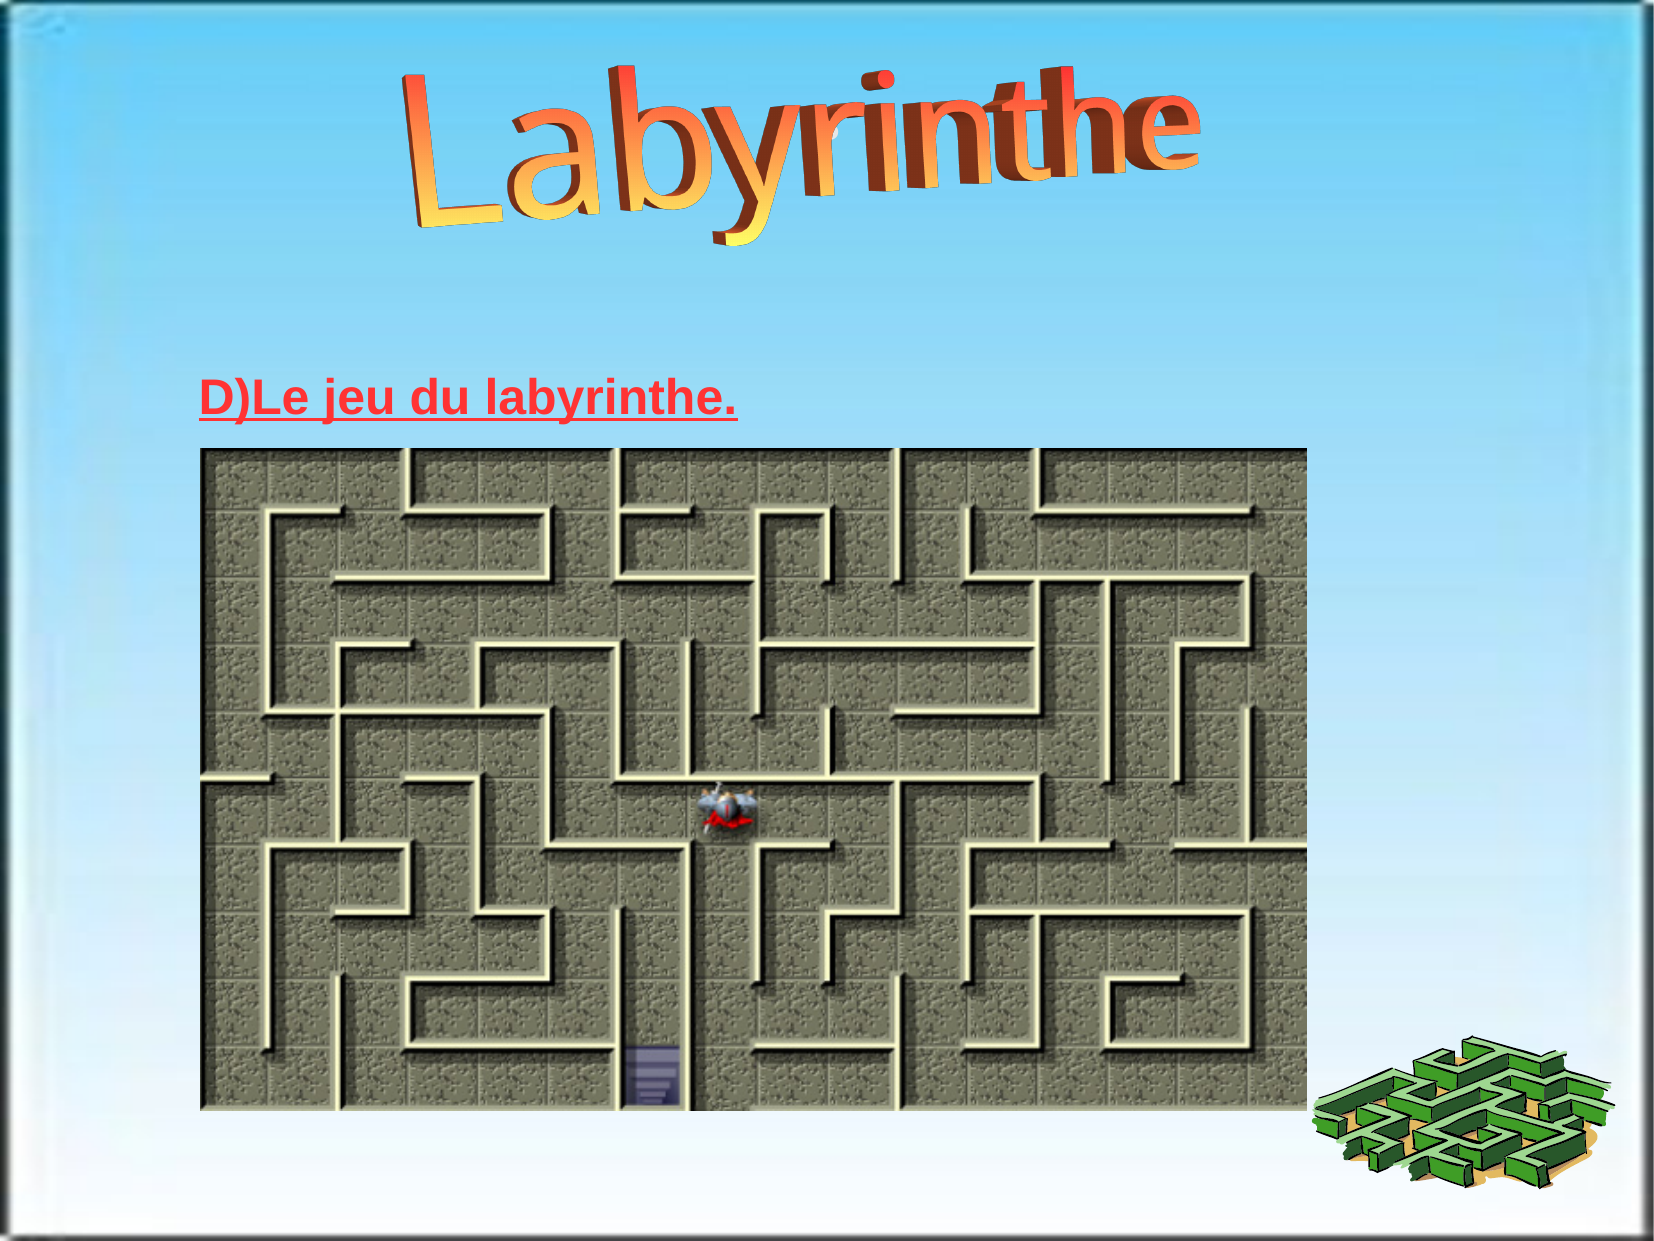

# s
Labyrinthe
D)Le jeu du labyrinthe.